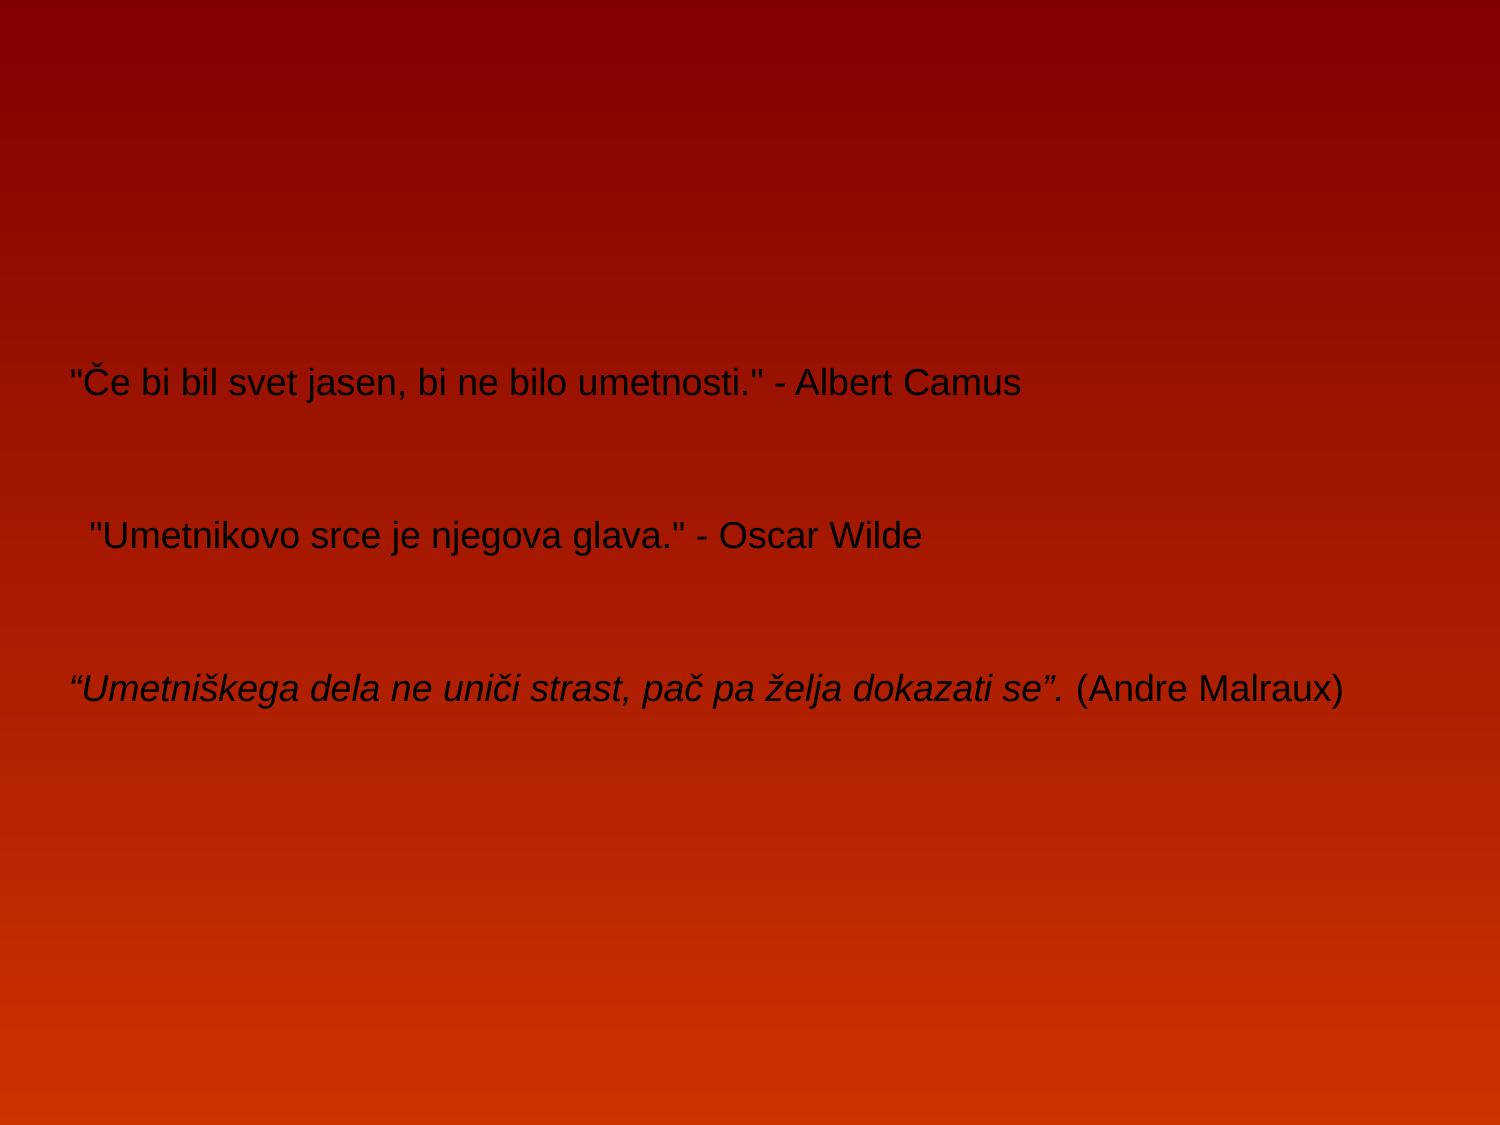

#
"Če bi bil svet jasen, bi ne bilo umetnosti." - Albert Camus
"Umetnikovo srce je njegova glava." - Oscar Wilde
“Umetniškega dela ne uniči strast, pač pa želja dokazati se”. (Andre Malraux)